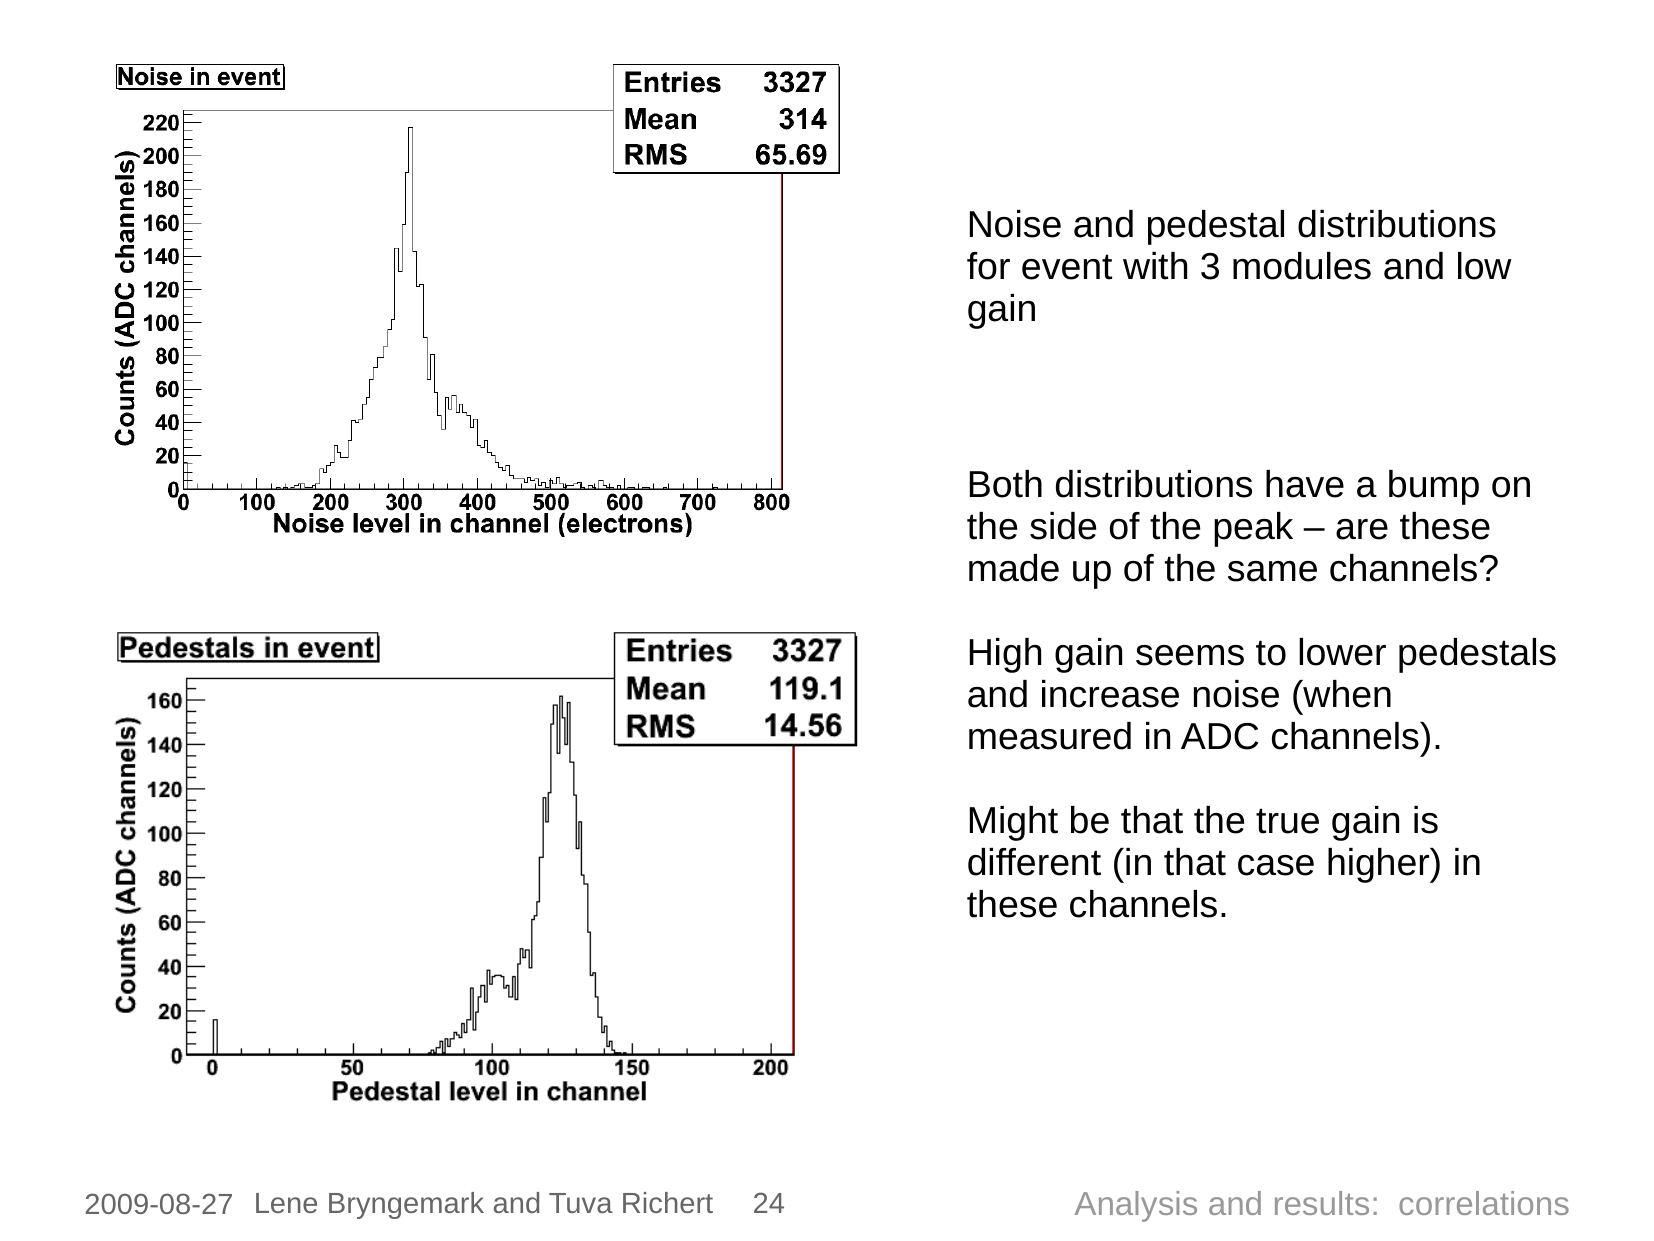

Noise and pedestal distributions for event with 3 modules and low gain
Both distributions have a bump on the side of the peak – are these made up of the same channels?
High gain seems to lower pedestals and increase noise (when measured in ADC channels).
Might be that the true gain is different (in that case higher) in these channels.
# Analysis and results: correlations
Lene Bryngemark and Tuva Richert
24
2009-08-27